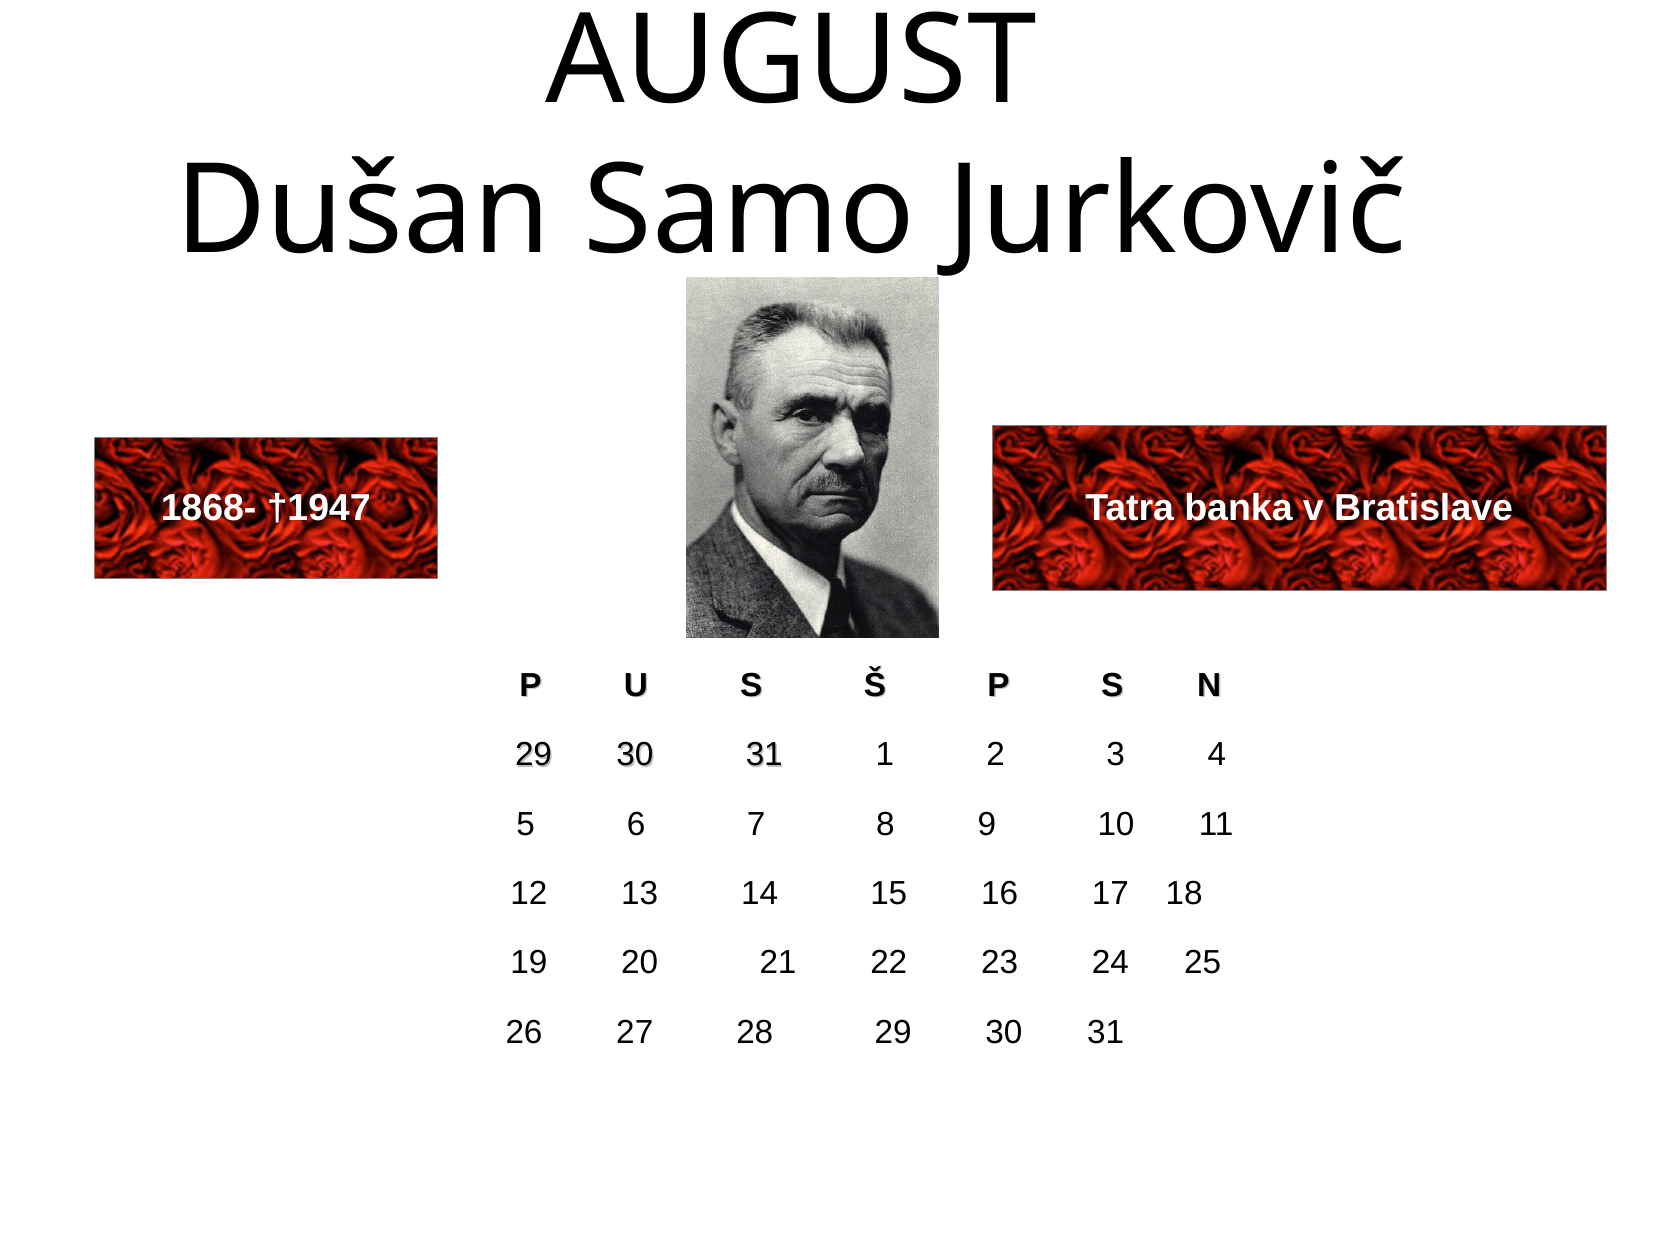

# AUGUST Dušan Samo Jurkovič
Tatra banka v Bratislave
1868- †1947
P U S Š P S N
 29 30 31 1 2 3 4
 5 6 7 8 9 10 11
 12 13 14 15 16 17 18
 19 20 21 22 23 24 25
 26 27 28 29 30 31